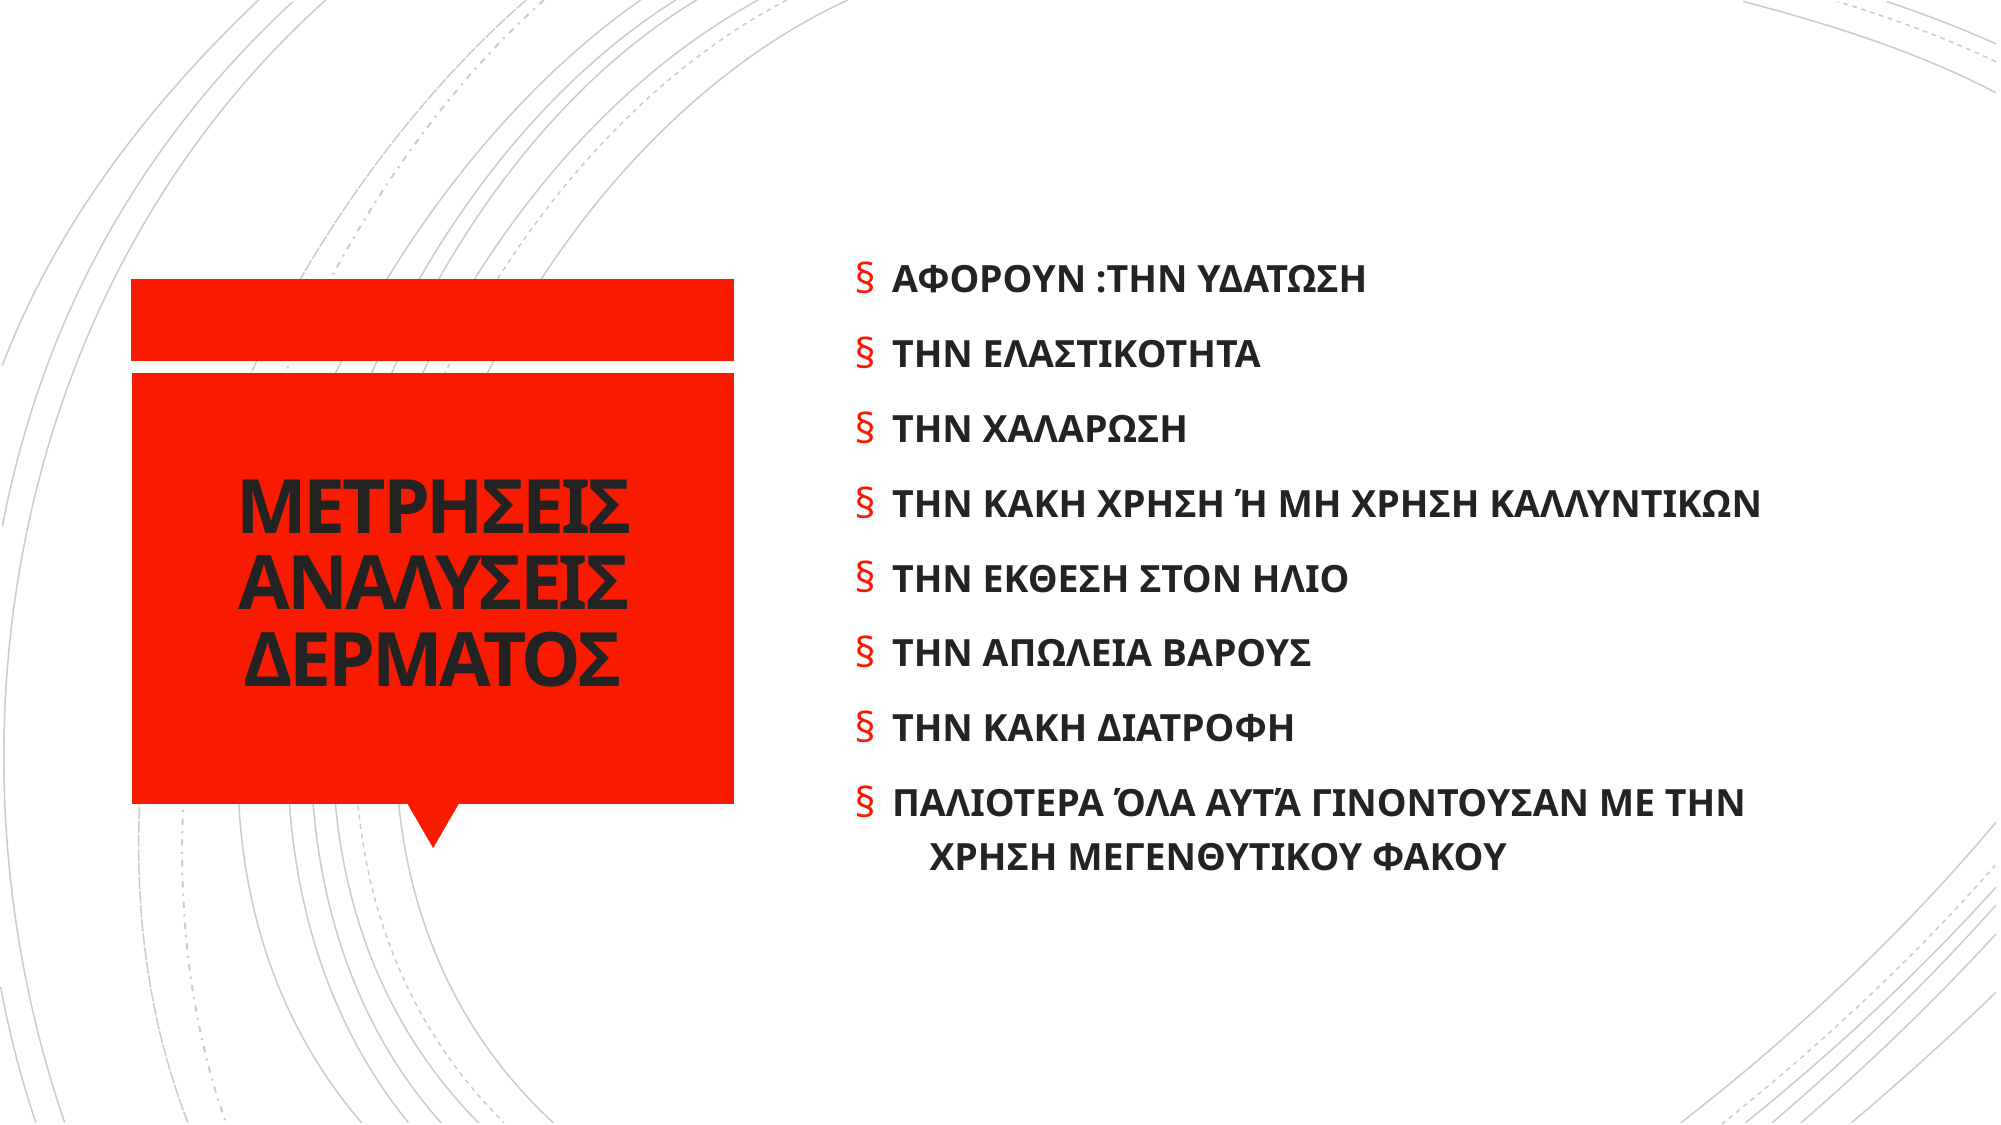

ΑΦΟΡΟΥΝ :ΤΗΝ ΥΔΑΤΩΣΗ
ΤΗΝ ΕΛΑΣΤΙΚΟΤΗΤΑ
ΤΗΝ ΧΑΛΑΡΩΣΗ
ΤΗΝ ΚΑΚΗ ΧΡΗΣΗ Ή ΜΗ ΧΡΗΣΗ ΚΑΛΛΥΝΤΙΚΩΝ
ΤΗΝ ΕΚΘΕΣΗ ΣΤΟΝ ΗΛΙΟ
ΤΗΝ ΑΠΩΛΕΙΑ ΒΑΡΟΥΣ
ΤΗΝ ΚΑΚΗ ΔΙΑΤΡΟΦΗ
ΠΑΛΙΟΤΕΡΑ ΌΛΑ ΑΥΤΆ ΓΙΝΟΝΤΟΥΣΑΝ ΜΕ ΤΗΝ ΧΡΗΣΗ ΜΕΓΕΝΘΥΤΙΚΟΥ ΦΑΚΟΥ
# ΜΕΤΡΗΣΕΙΣ ΑΝΑΛΥΣΕΙΣ ΔΕΡΜΑΤΟΣ